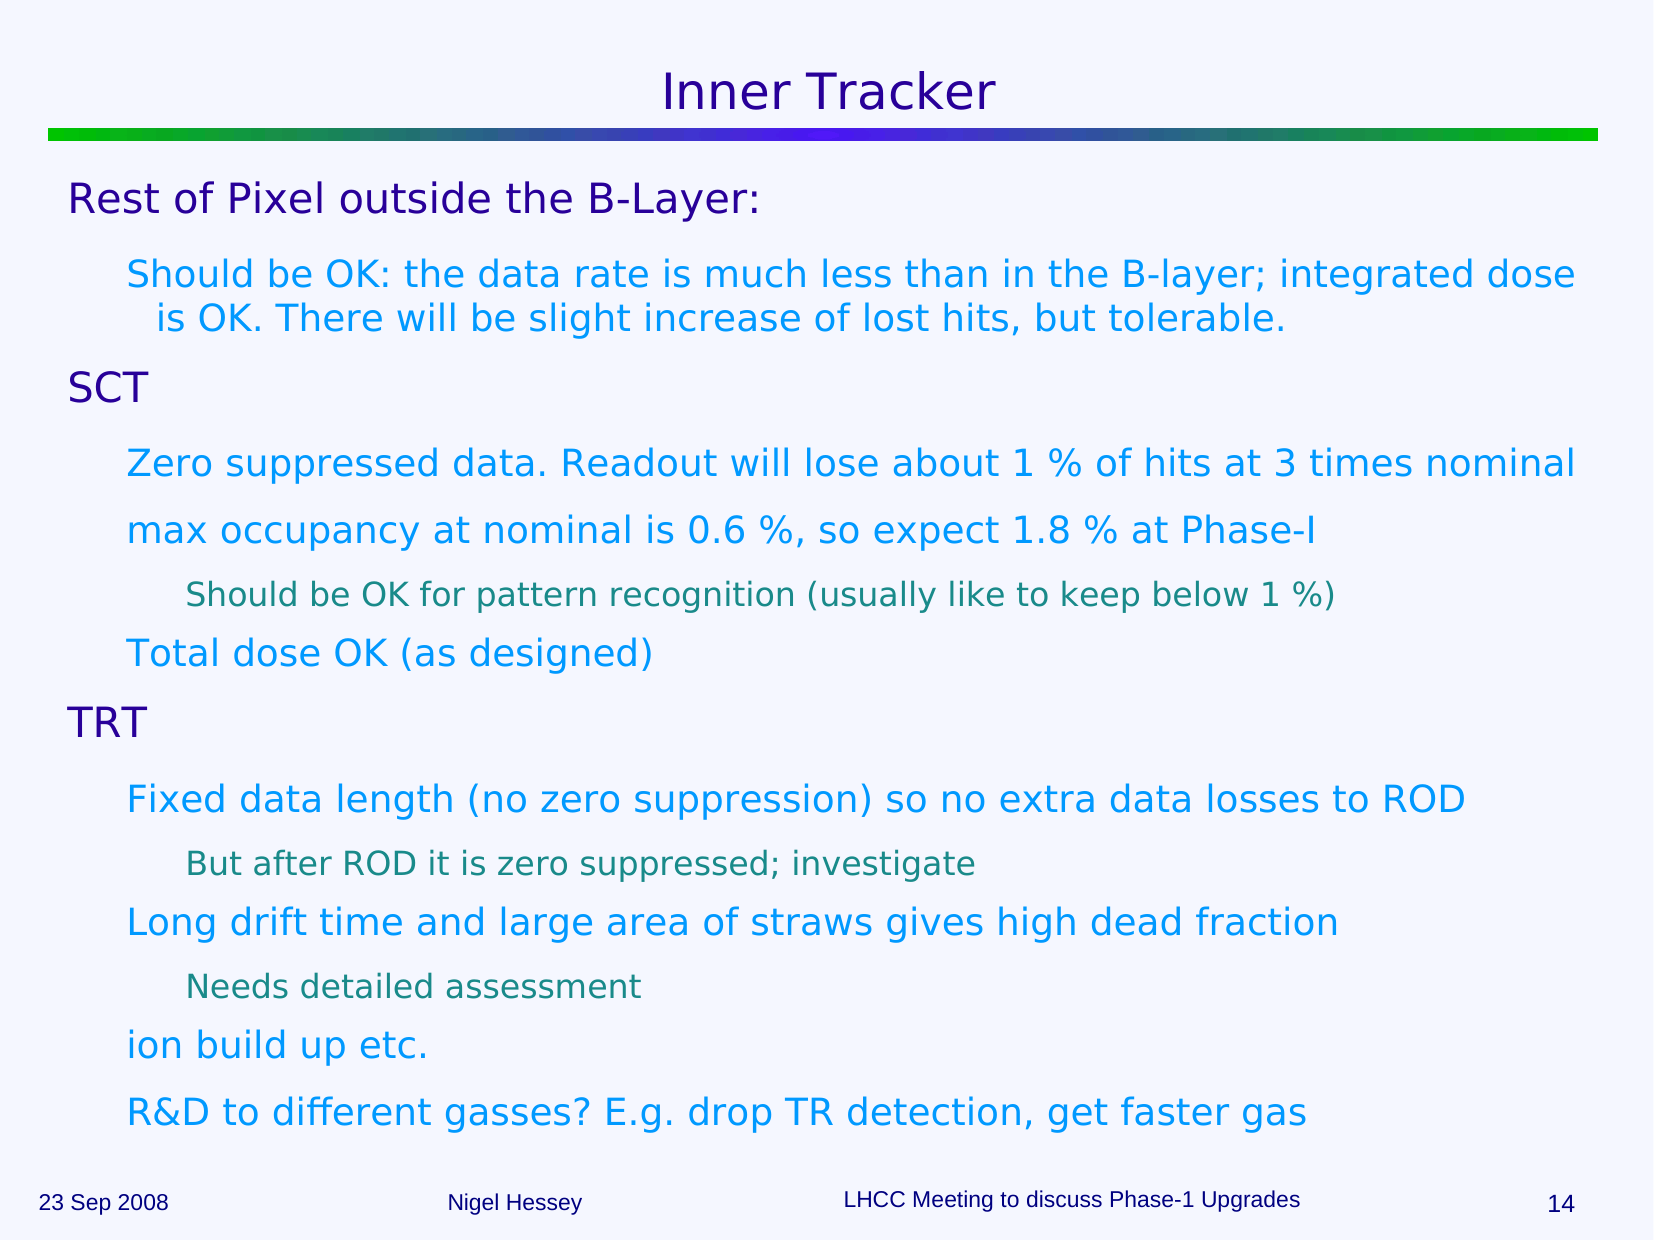

# Inner Tracker
Rest of Pixel outside the B-Layer:
Should be OK: the data rate is much less than in the B-layer; integrated dose is OK. There will be slight increase of lost hits, but tolerable.
SCT
Zero suppressed data. Readout will lose about 1 % of hits at 3 times nominal
max occupancy at nominal is 0.6 %, so expect 1.8 % at Phase-I
Should be OK for pattern recognition (usually like to keep below 1 %)
Total dose OK (as designed)
TRT
Fixed data length (no zero suppression) so no extra data losses to ROD
But after ROD it is zero suppressed; investigate
Long drift time and large area of straws gives high dead fraction
Needs detailed assessment
ion build up etc.
R&D to different gasses? E.g. drop TR detection, get faster gas